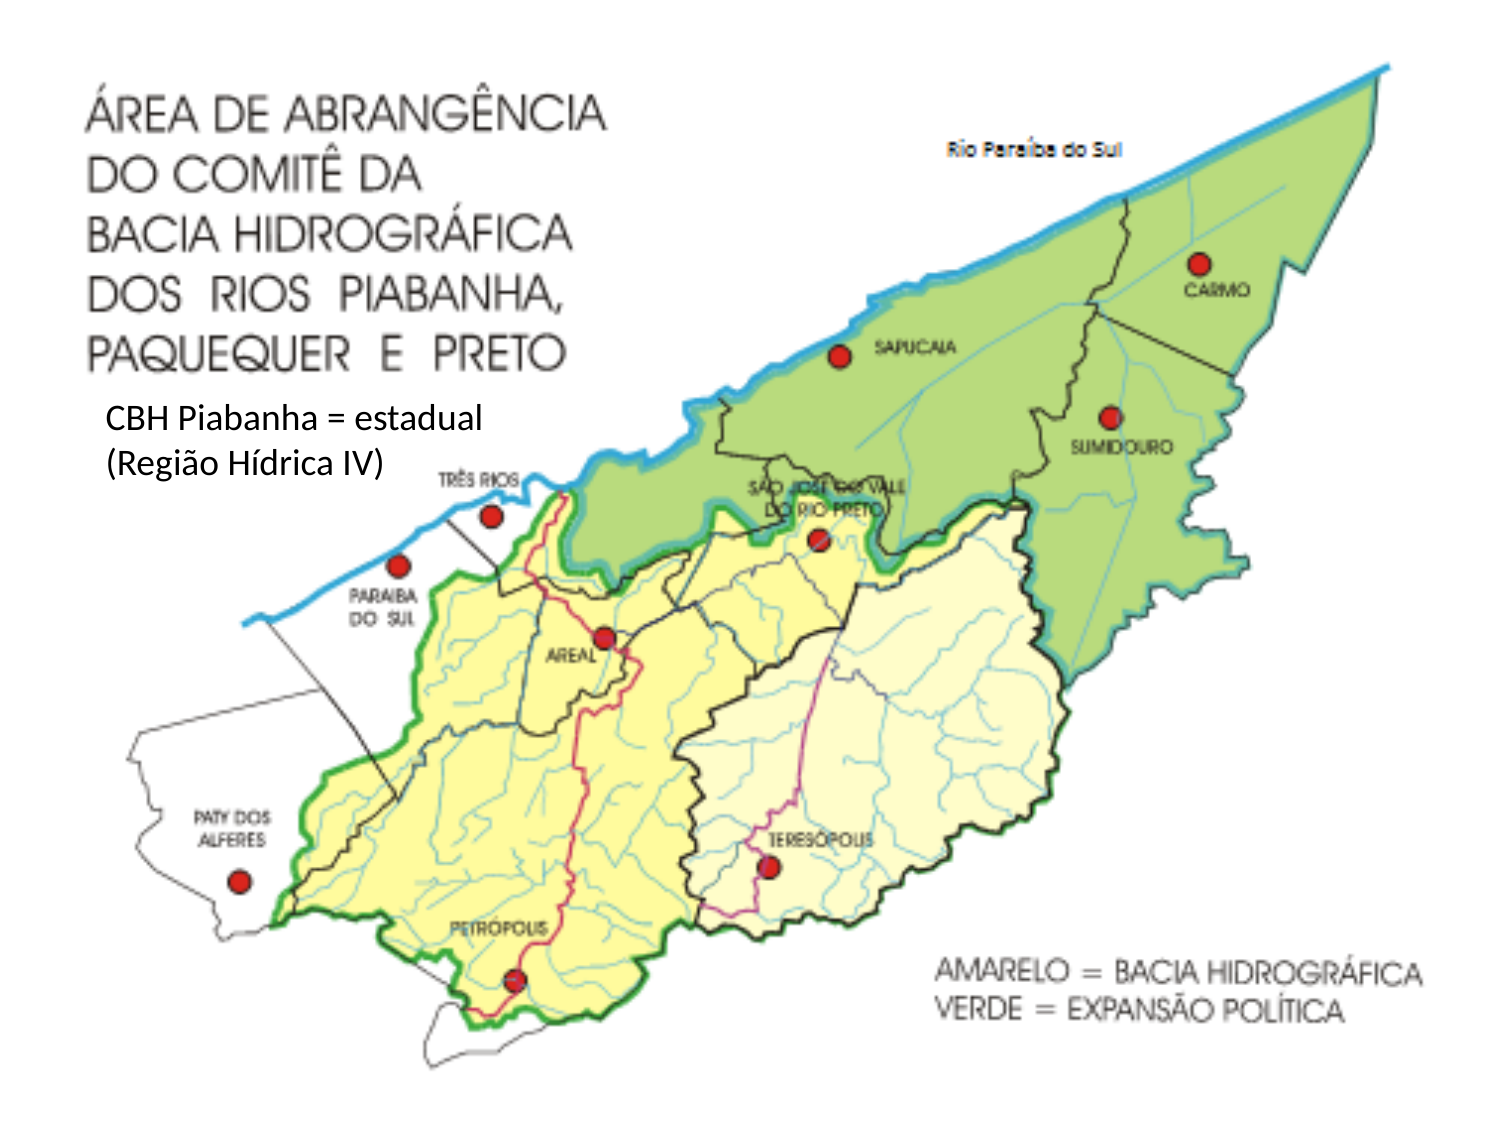

CBH Piabanha = estadual
(Região Hídrica IV)